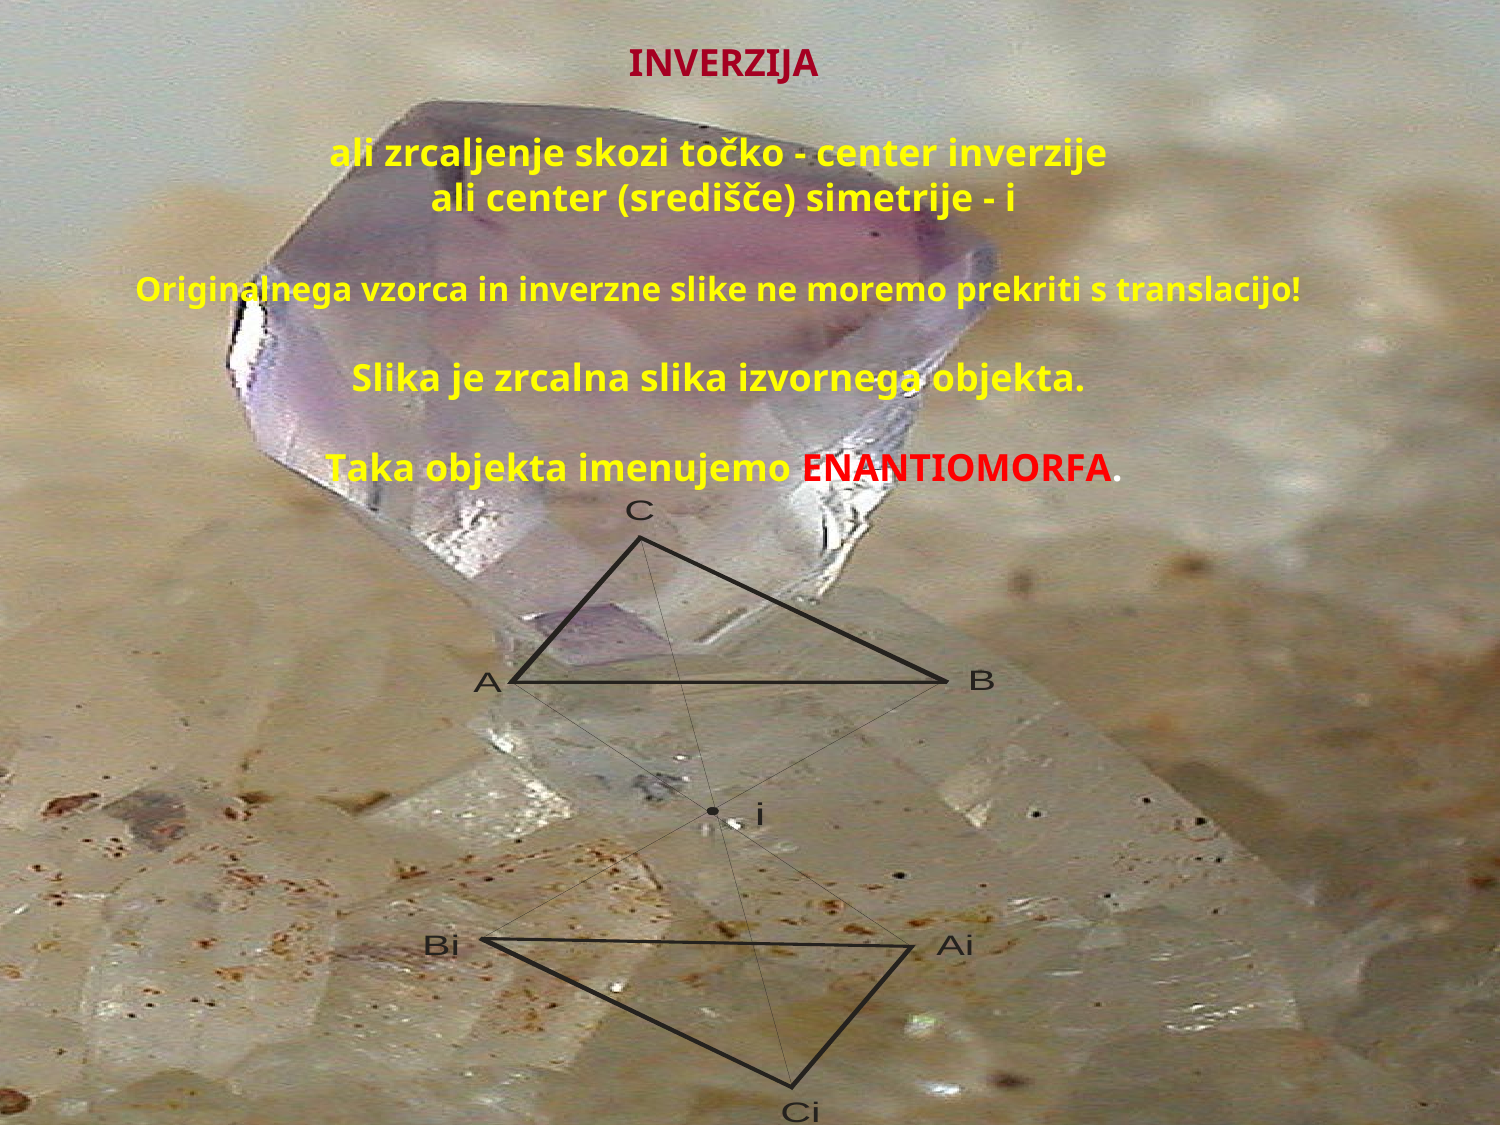

INVERZIJA
ali zrcaljenje skozi točko - center inverzije
ali center (središče) simetrije - i
Originalnega vzorca in inverzne slike ne moremo prekriti s translacijo!
Slika je zrcalna slika izvornega objekta.
Taka objekta imenujemo ENANTIOMORFA.